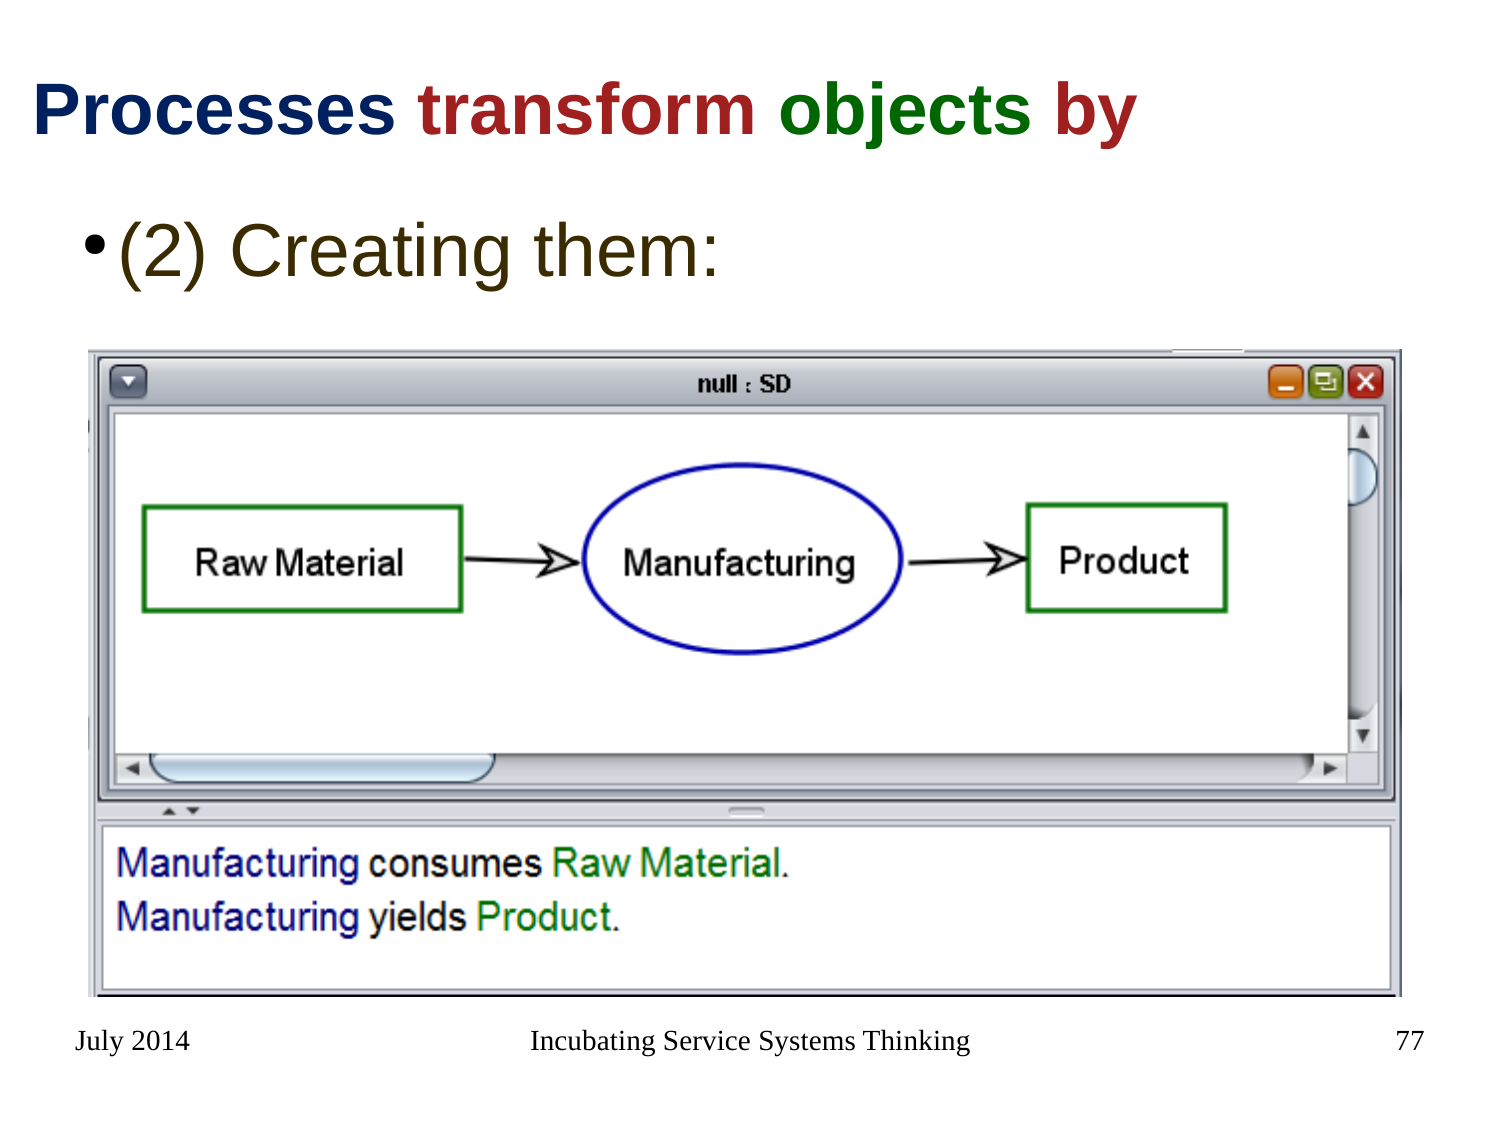

Processes transform objects by
(2) Creating them:
July 2014
Incubating Service Systems Thinking
77